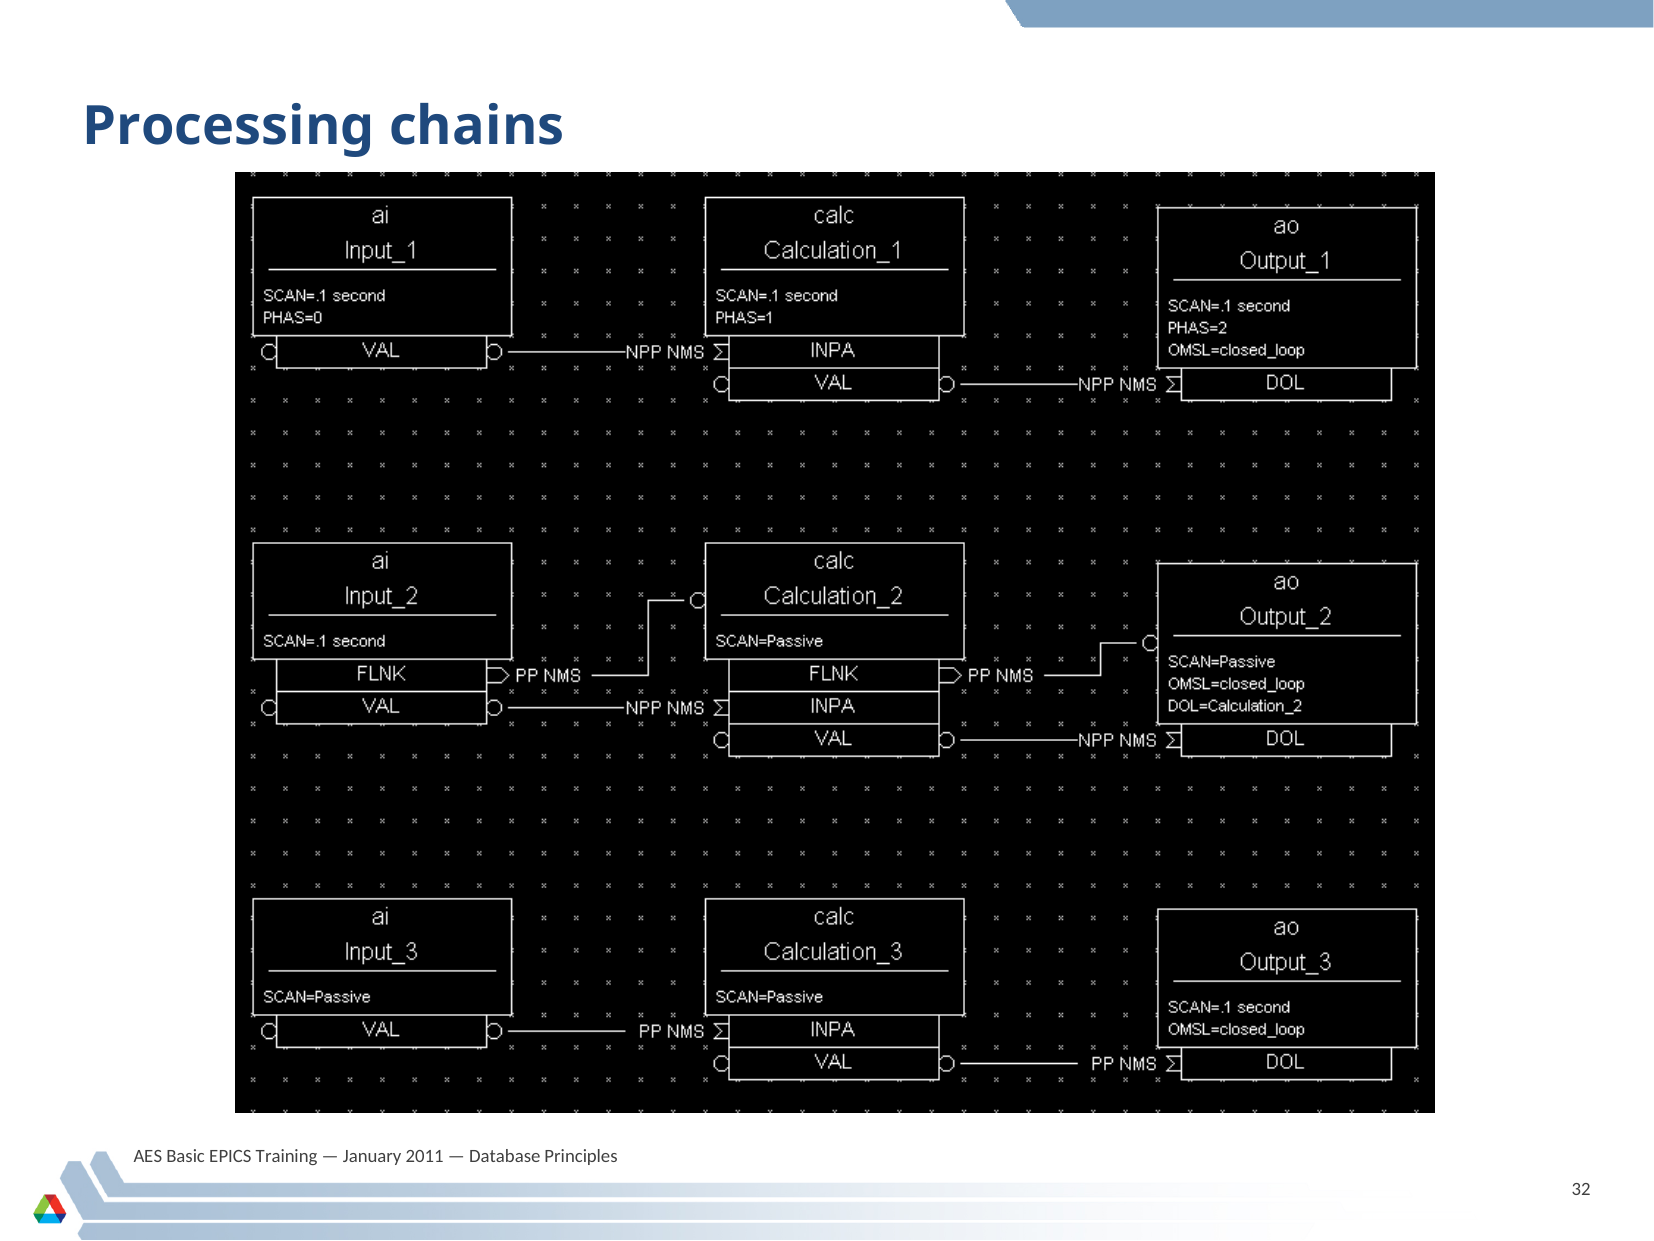

# Processing chains
AES Basic EPICS Training — January 2011 — Database Principles
32